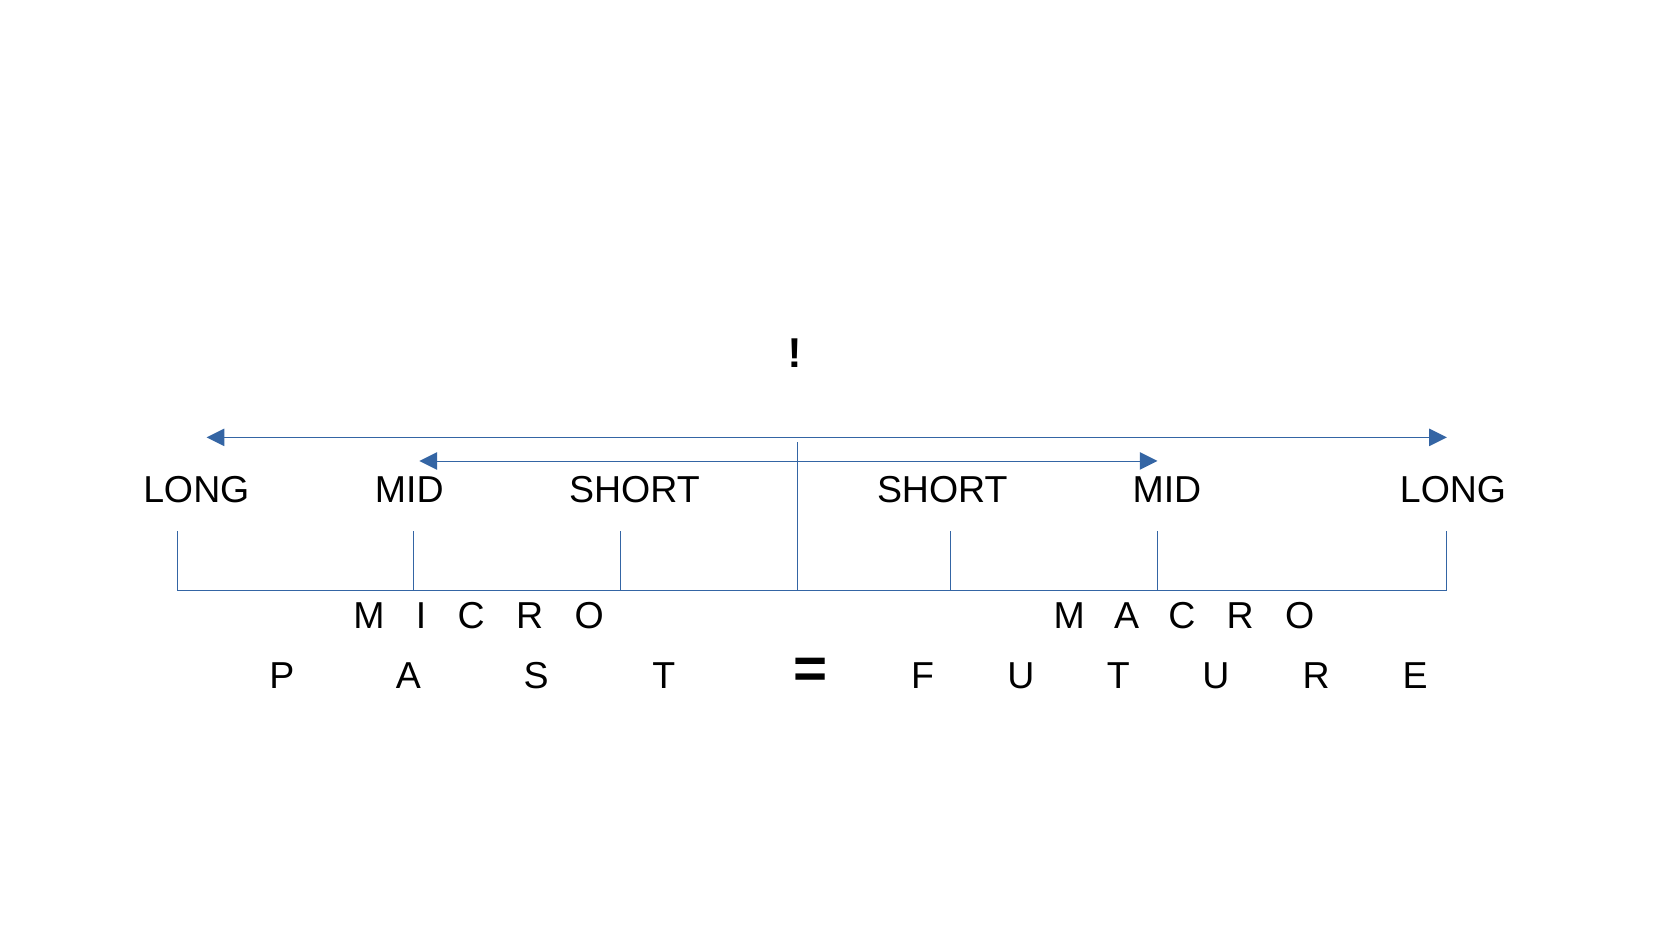

!
 LONG MID SHORT SHORT MID LONG
 M I C R O M A C R O
 P A S T = F U T U R E